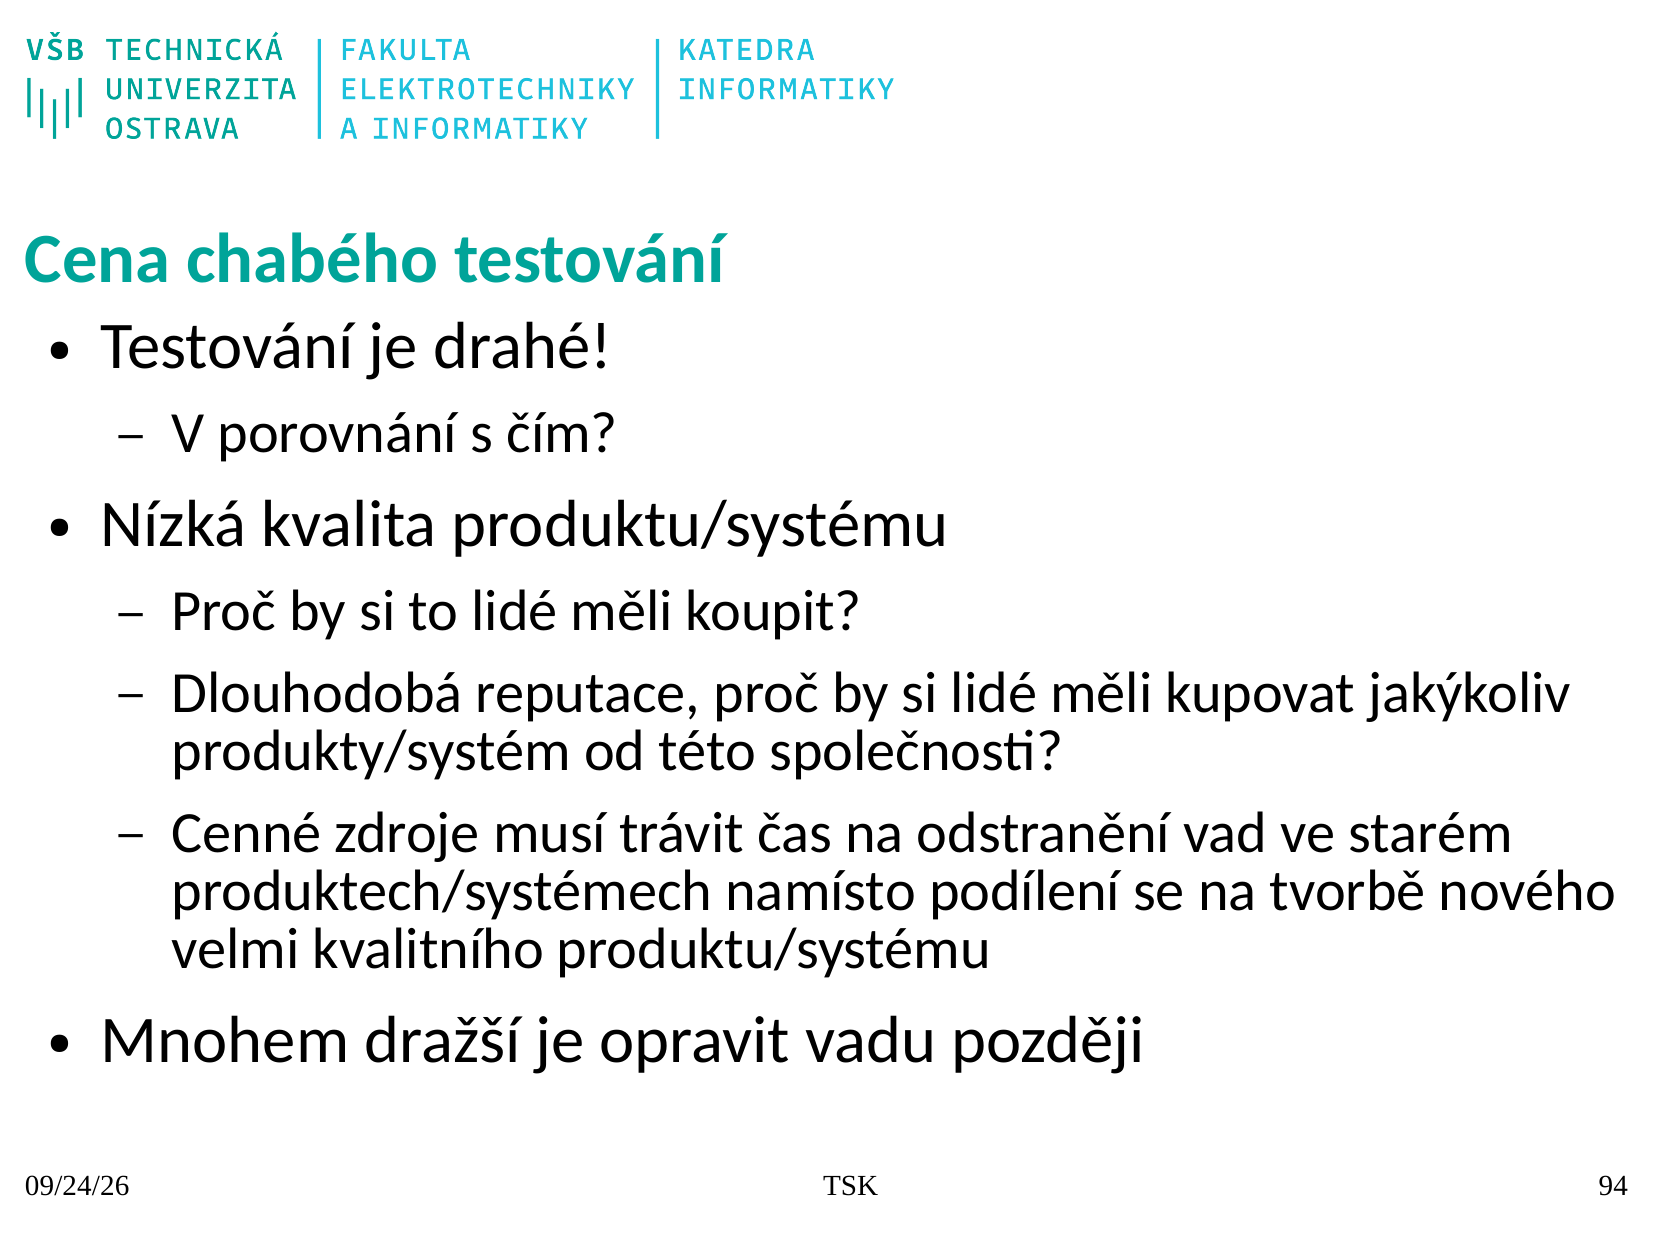

# Cena chabého testování
Testování je drahé!
V porovnání s čím?
Nízká kvalita produktu/systému
Proč by si to lidé měli koupit?
Dlouhodobá reputace, proč by si lidé měli kupovat jakýkoliv produkty/systém od této společnosti?
Cenné zdroje musí trávit čas na odstranění vad ve starém produktech/systémech namísto podílení se na tvorbě nového velmi kvalitního produktu/systému
Mnohem dražší je opravit vadu později
TSK
94